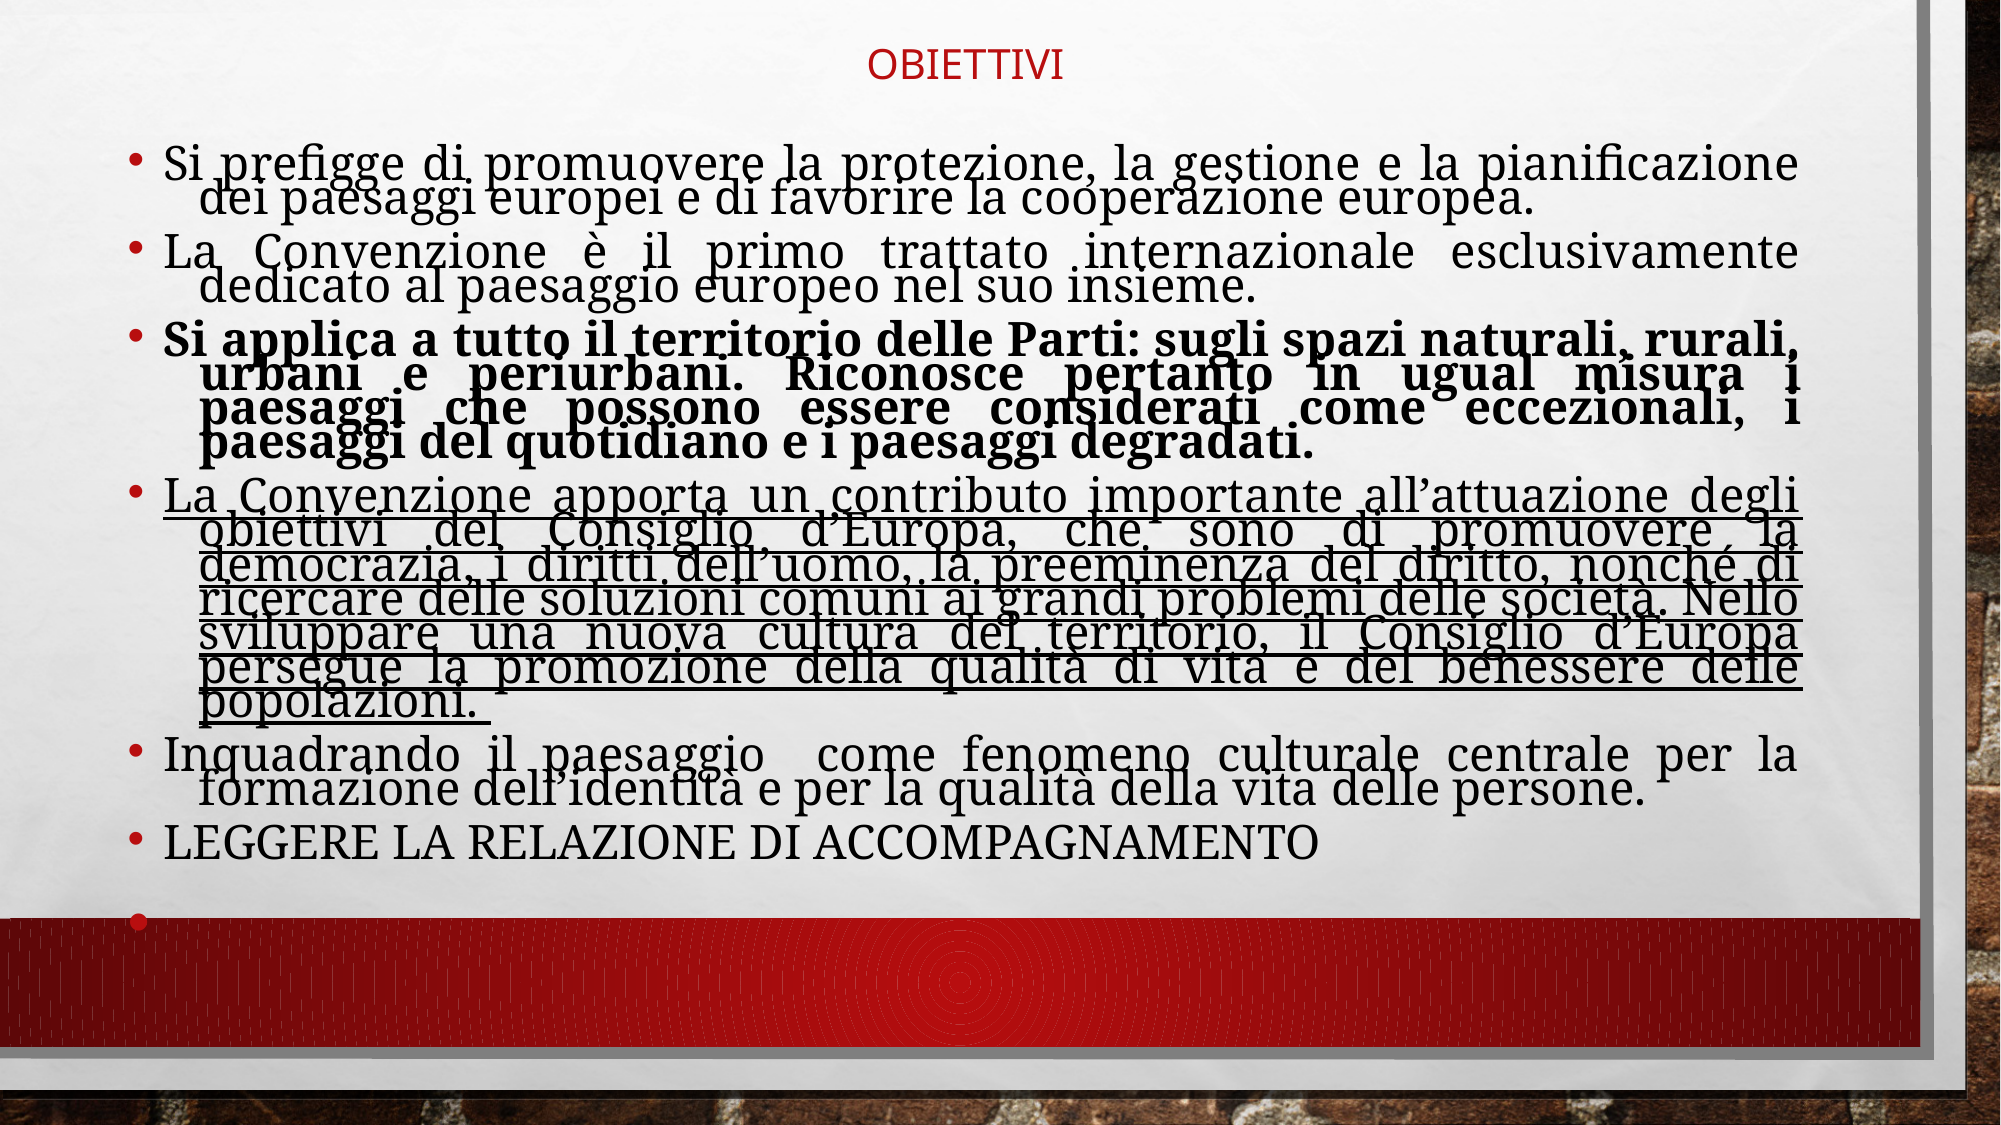

# obiettivi
Si prefigge di promuovere la protezione, la gestione e la pianificazione dei paesaggi europei e di favorire la cooperazione europea.
La Convenzione è il primo trattato internazionale esclusivamente dedicato al paesaggio europeo nel suo insieme.
Si applica a tutto il territorio delle Parti: sugli spazi naturali, rurali, urbani e periurbani. Riconosce pertanto in ugual misura i paesaggi che possono essere considerati come eccezionali, i paesaggi del quotidiano e i paesaggi degradati.
La Convenzione apporta un contributo importante all’attuazione degli obiettivi del Consiglio d’Europa, che sono di promuovere la democrazia, i diritti dell’uomo, la preeminenza del diritto, nonché di ricercare delle soluzioni comuni ai grandi problemi delle società. Nello sviluppare una nuova cultura del territorio, il Consiglio d’Europa persegue la promozione della qualità di vita e del benessere delle popolazioni.
Inquadrando il paesaggio come fenomeno culturale centrale per la formazione dell’identità e per la qualità della vita delle persone.
LEGGERE LA RELAZIONE DI ACCOMPAGNAMENTO